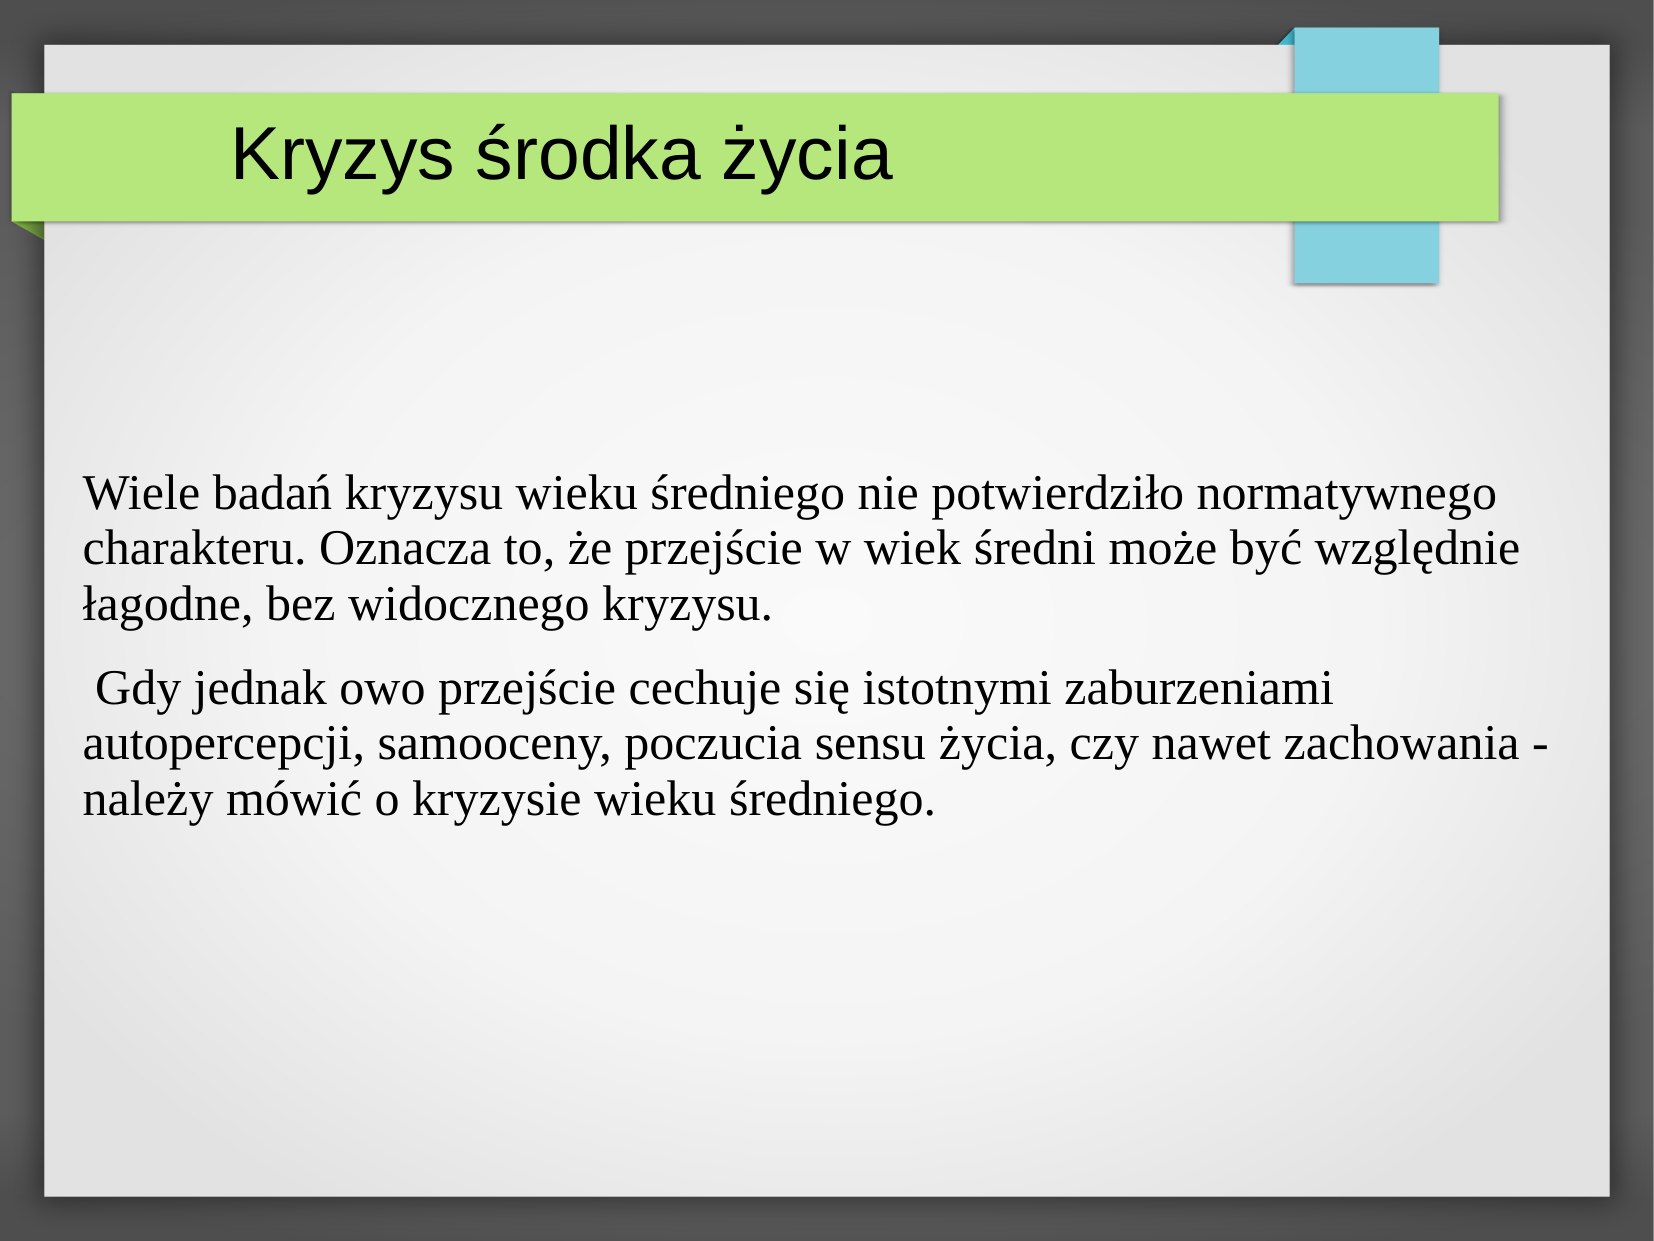

# Kryzys środka życia
Wiele badań kryzysu wieku średniego nie potwierdziło normatywnego charakteru. Oznacza to, że przejście w wiek średni może być względnie łagodne, bez widocznego kryzysu.
 Gdy jednak owo przejście cechuje się istotnymi zaburzeniami autopercepcji, samooceny, poczucia sensu życia, czy nawet zachowania - należy mówić o kryzysie wieku średniego.